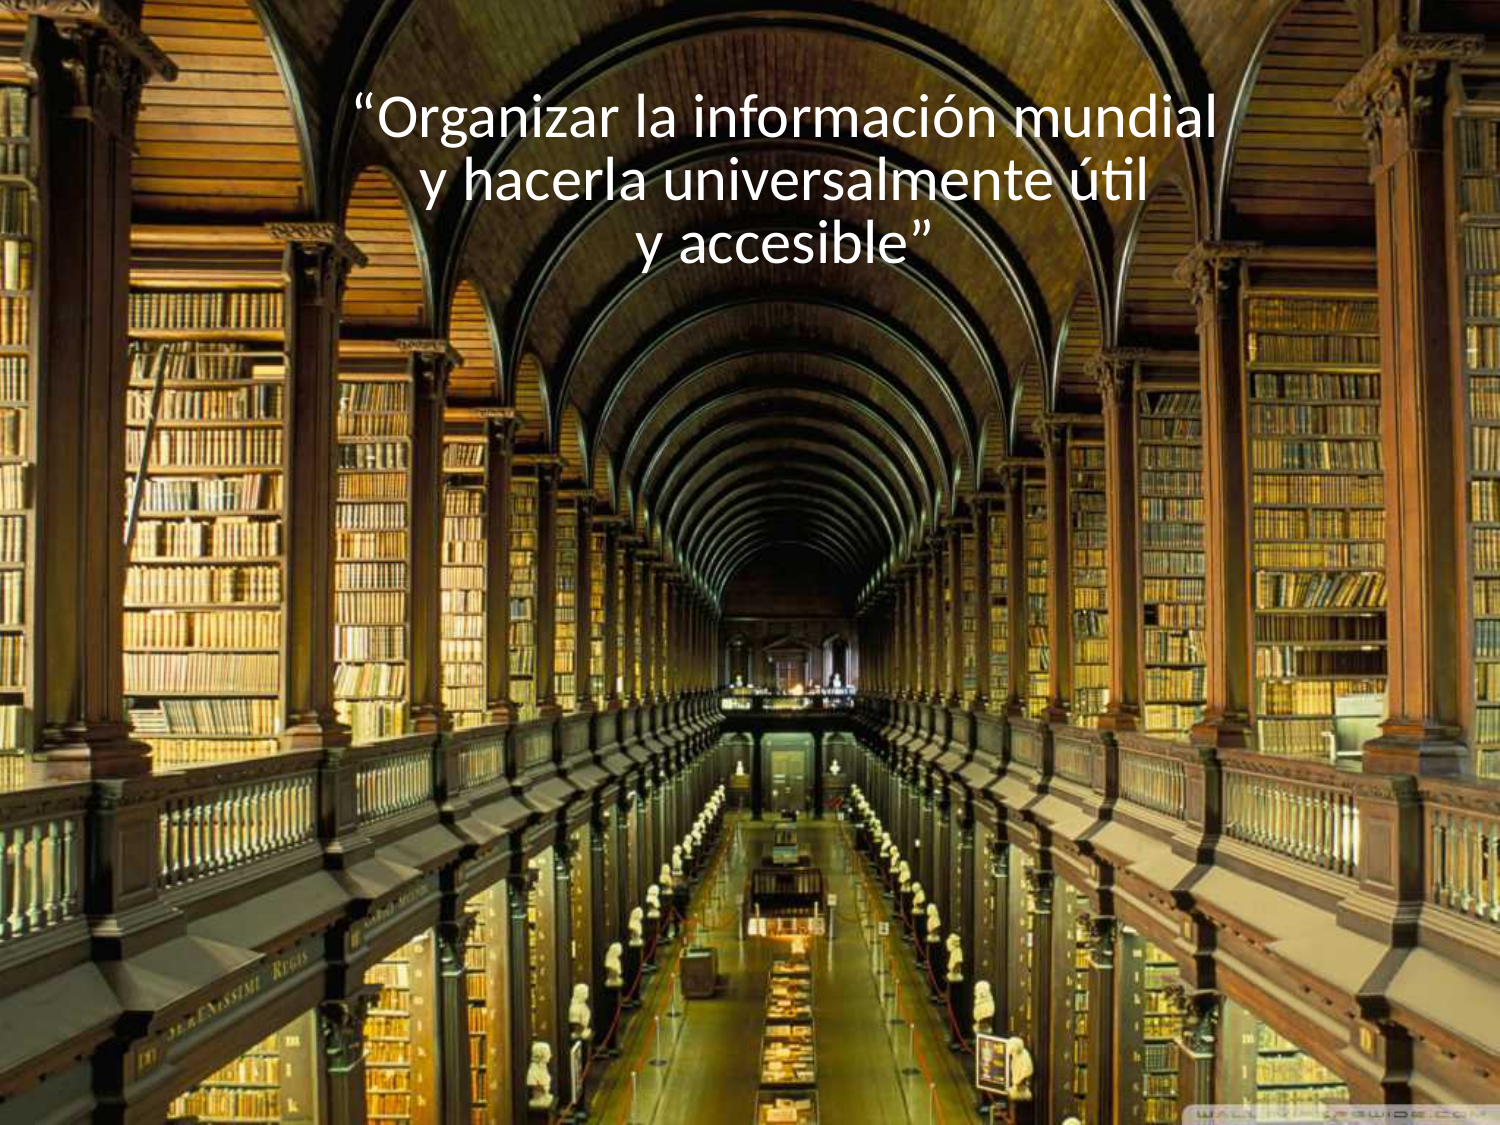

# “Organizar la información mundial y hacerla universalmente útil y accesible”